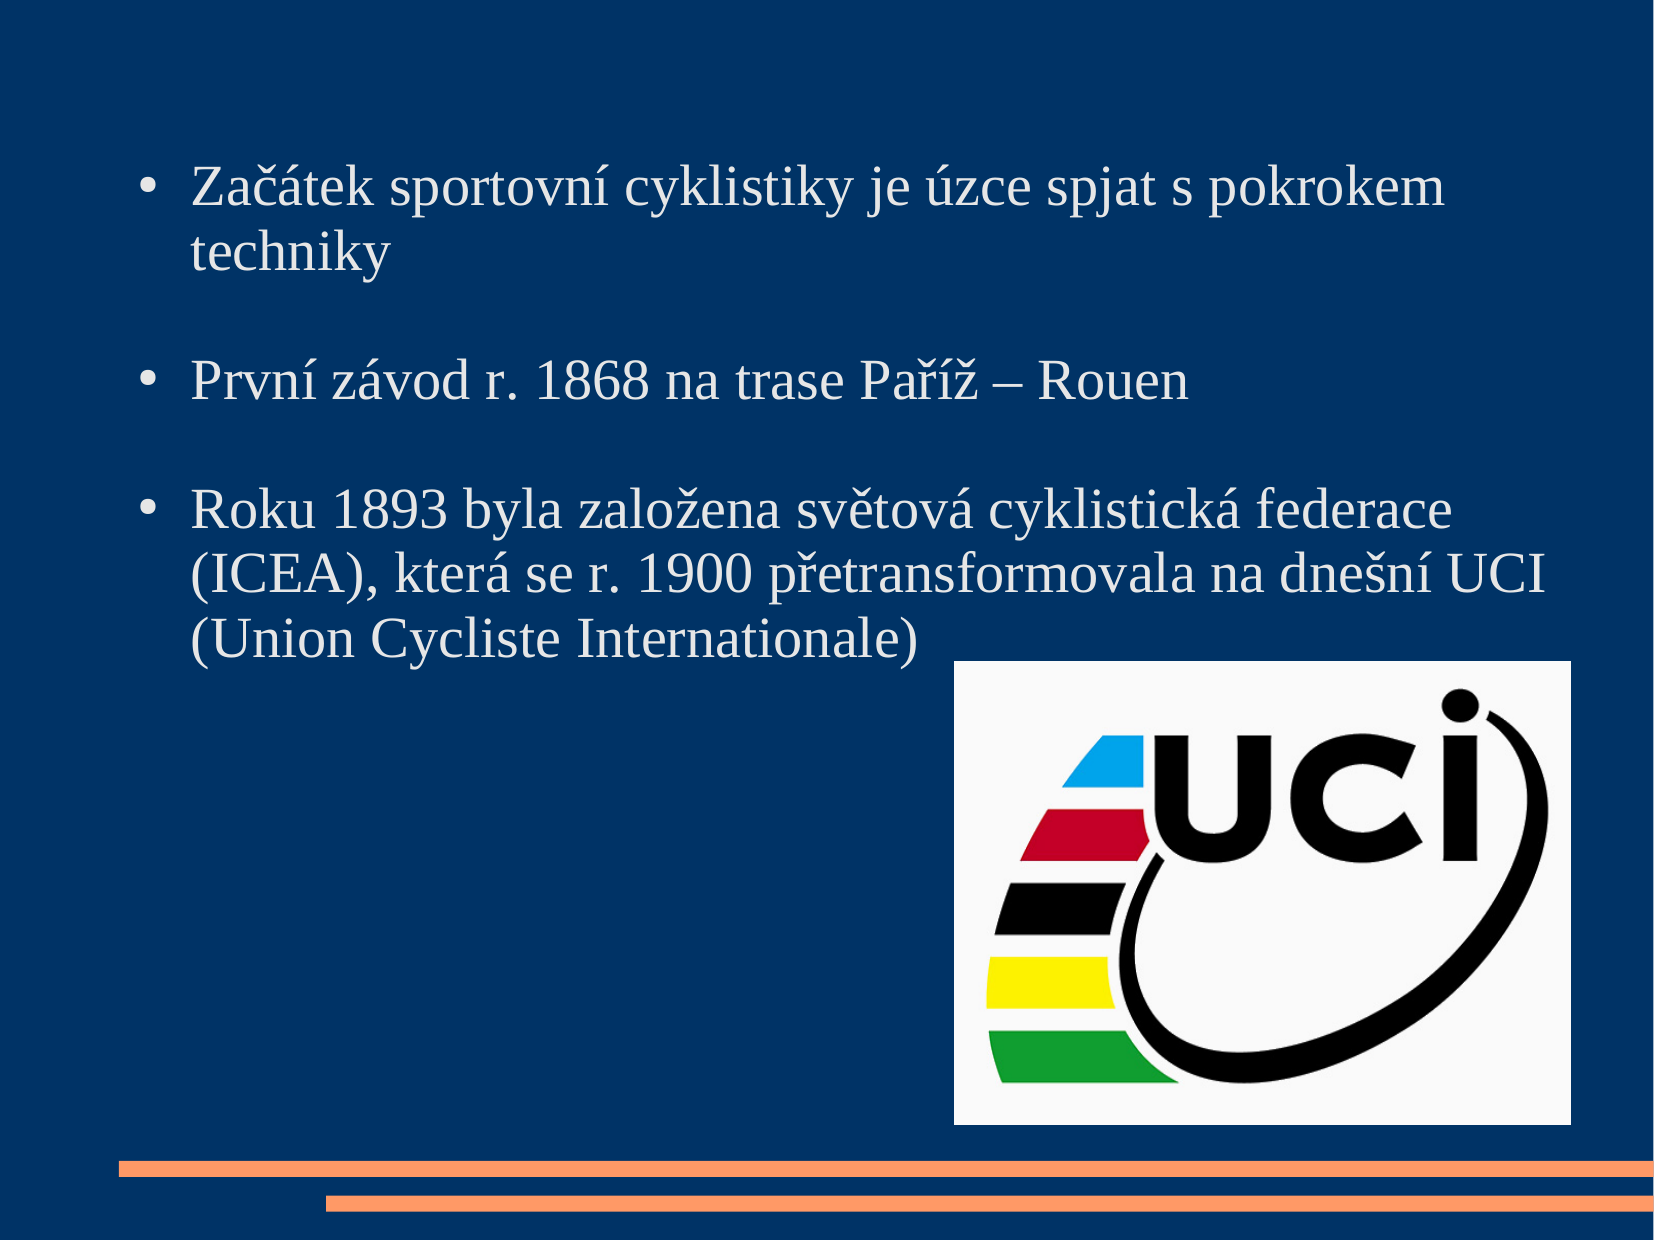

#
Začátek sportovní cyklistiky je úzce spjat s pokrokem techniky
První závod r. 1868 na trase Paříž – Rouen
Roku 1893 byla založena světová cyklistická federace (ICEA), která se r. 1900 přetransformovala na dnešní UCI (Union Cycliste Internationale)